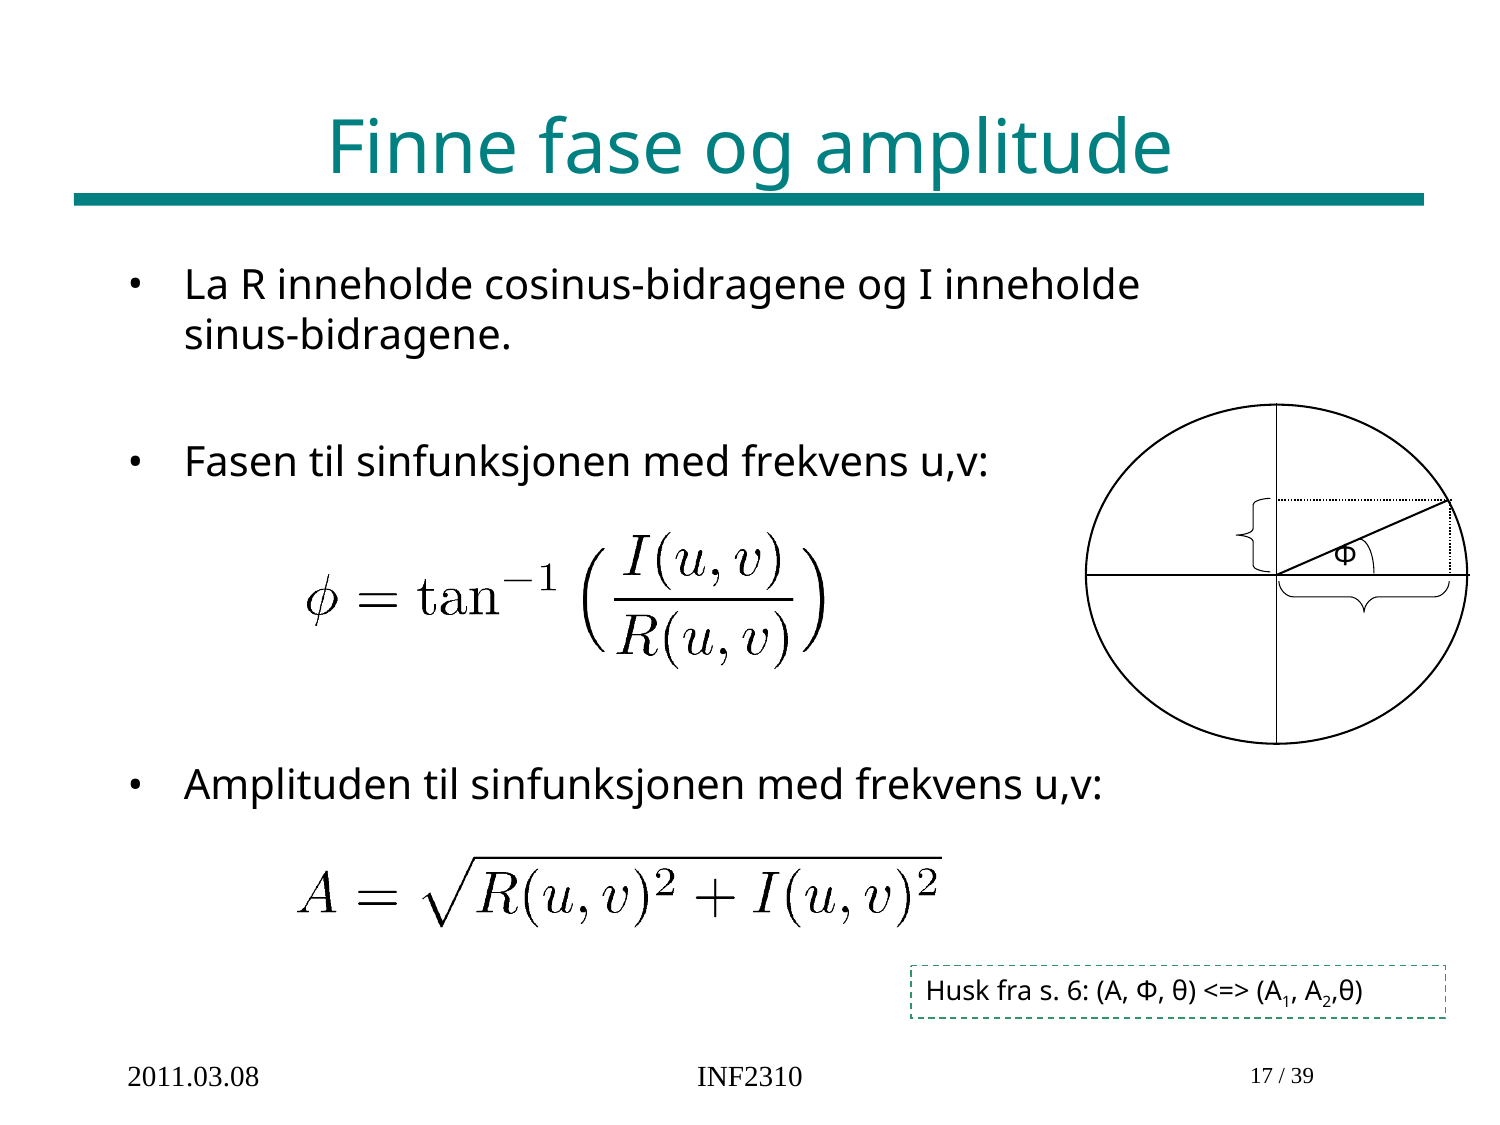

# Finne fase og amplitude
La R inneholde cosinus-bidragene og I inneholde sinus-bidragene.
Fasen til sinfunksjonen med frekvens u,v:
Amplituden til sinfunksjonen med frekvens u,v:
Φ
Husk fra s. 6: (A, Φ, θ) <=> (A1, A2,θ)
2011.03.08XXX
INF2310